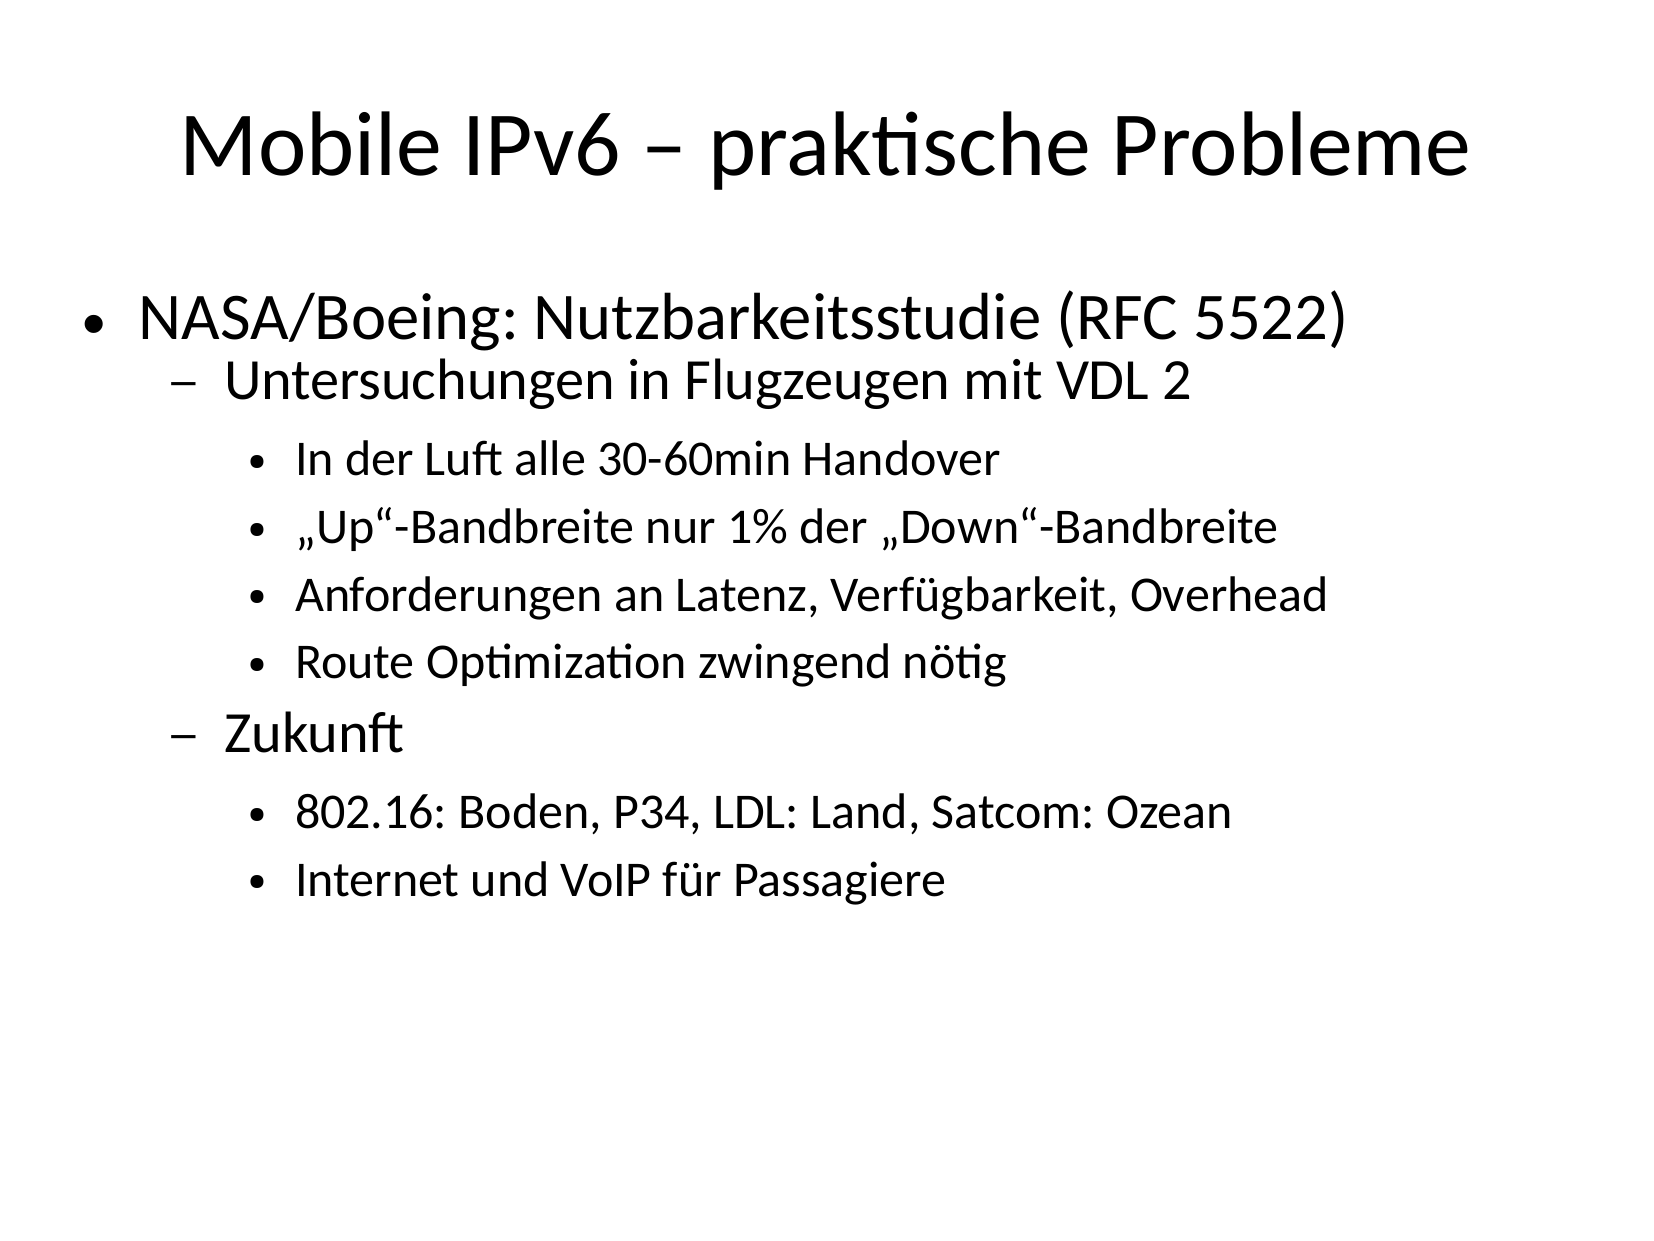

# Mobile IPv6 – praktische Probleme
NASA/Boeing: Nutzbarkeitsstudie (RFC 5522)
Untersuchungen in Flugzeugen mit VDL 2
In der Luft alle 30-60min Handover
„Up“-Bandbreite nur 1% der „Down“-Bandbreite
Anforderungen an Latenz, Verfügbarkeit, Overhead
Route Optimization zwingend nötig
Zukunft
802.16: Boden, P34, LDL: Land, Satcom: Ozean
Internet und VoIP für Passagiere